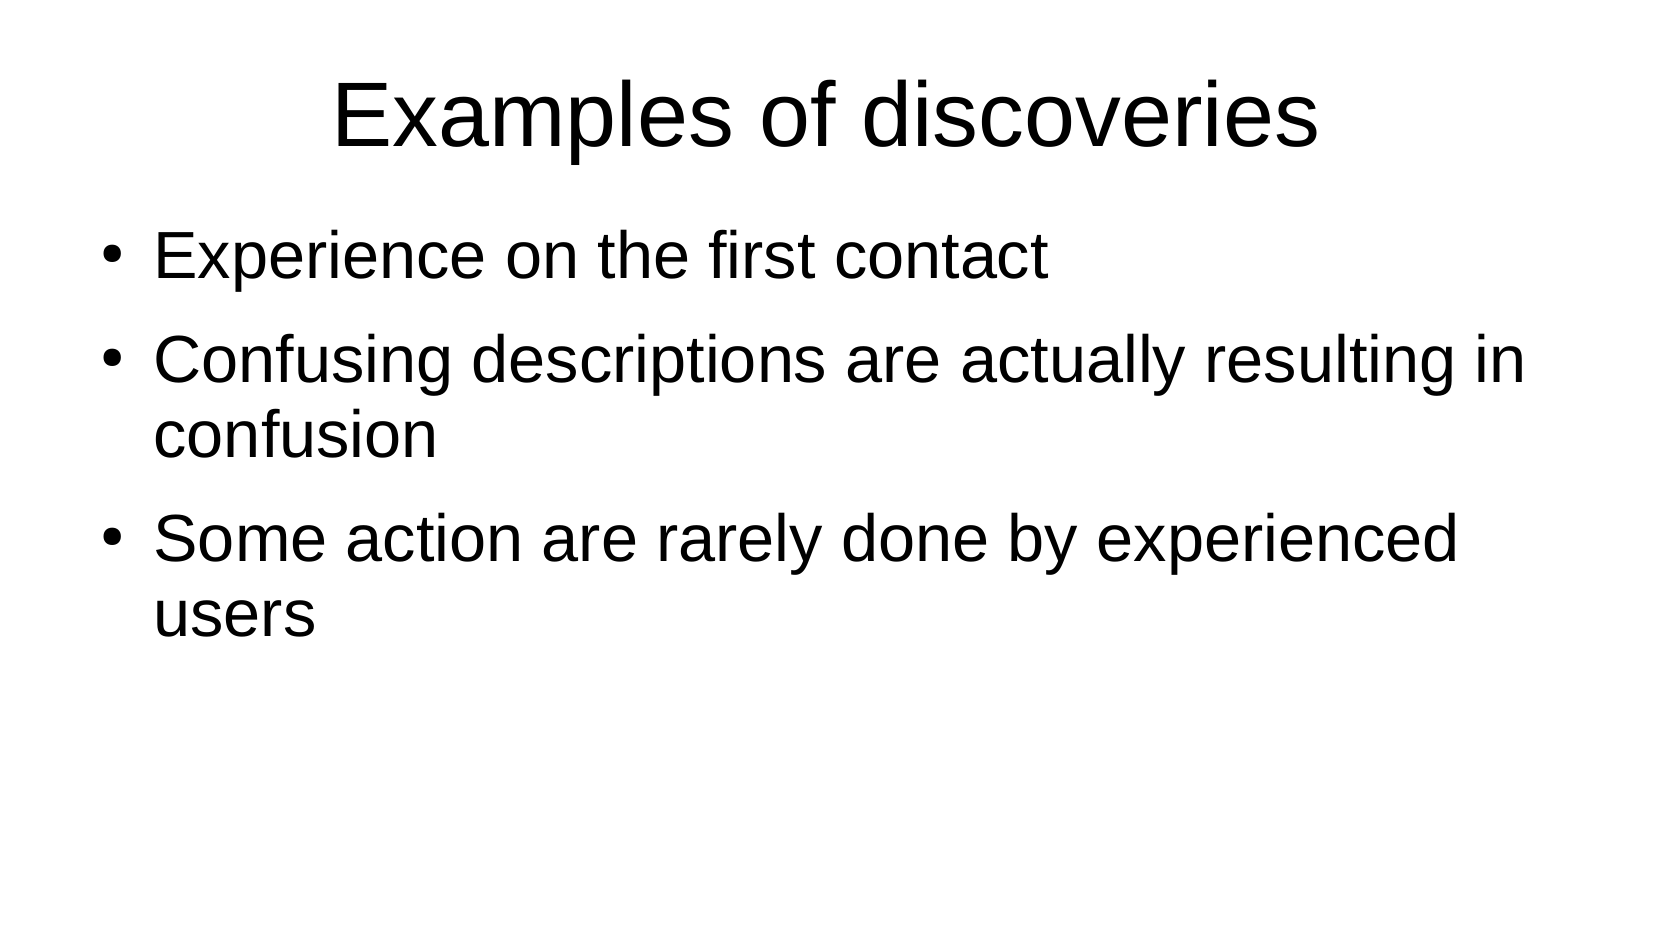

# Examples of discoveries
Experience on the first contact
Confusing descriptions are actually resulting in confusion
Some action are rarely done by experienced users